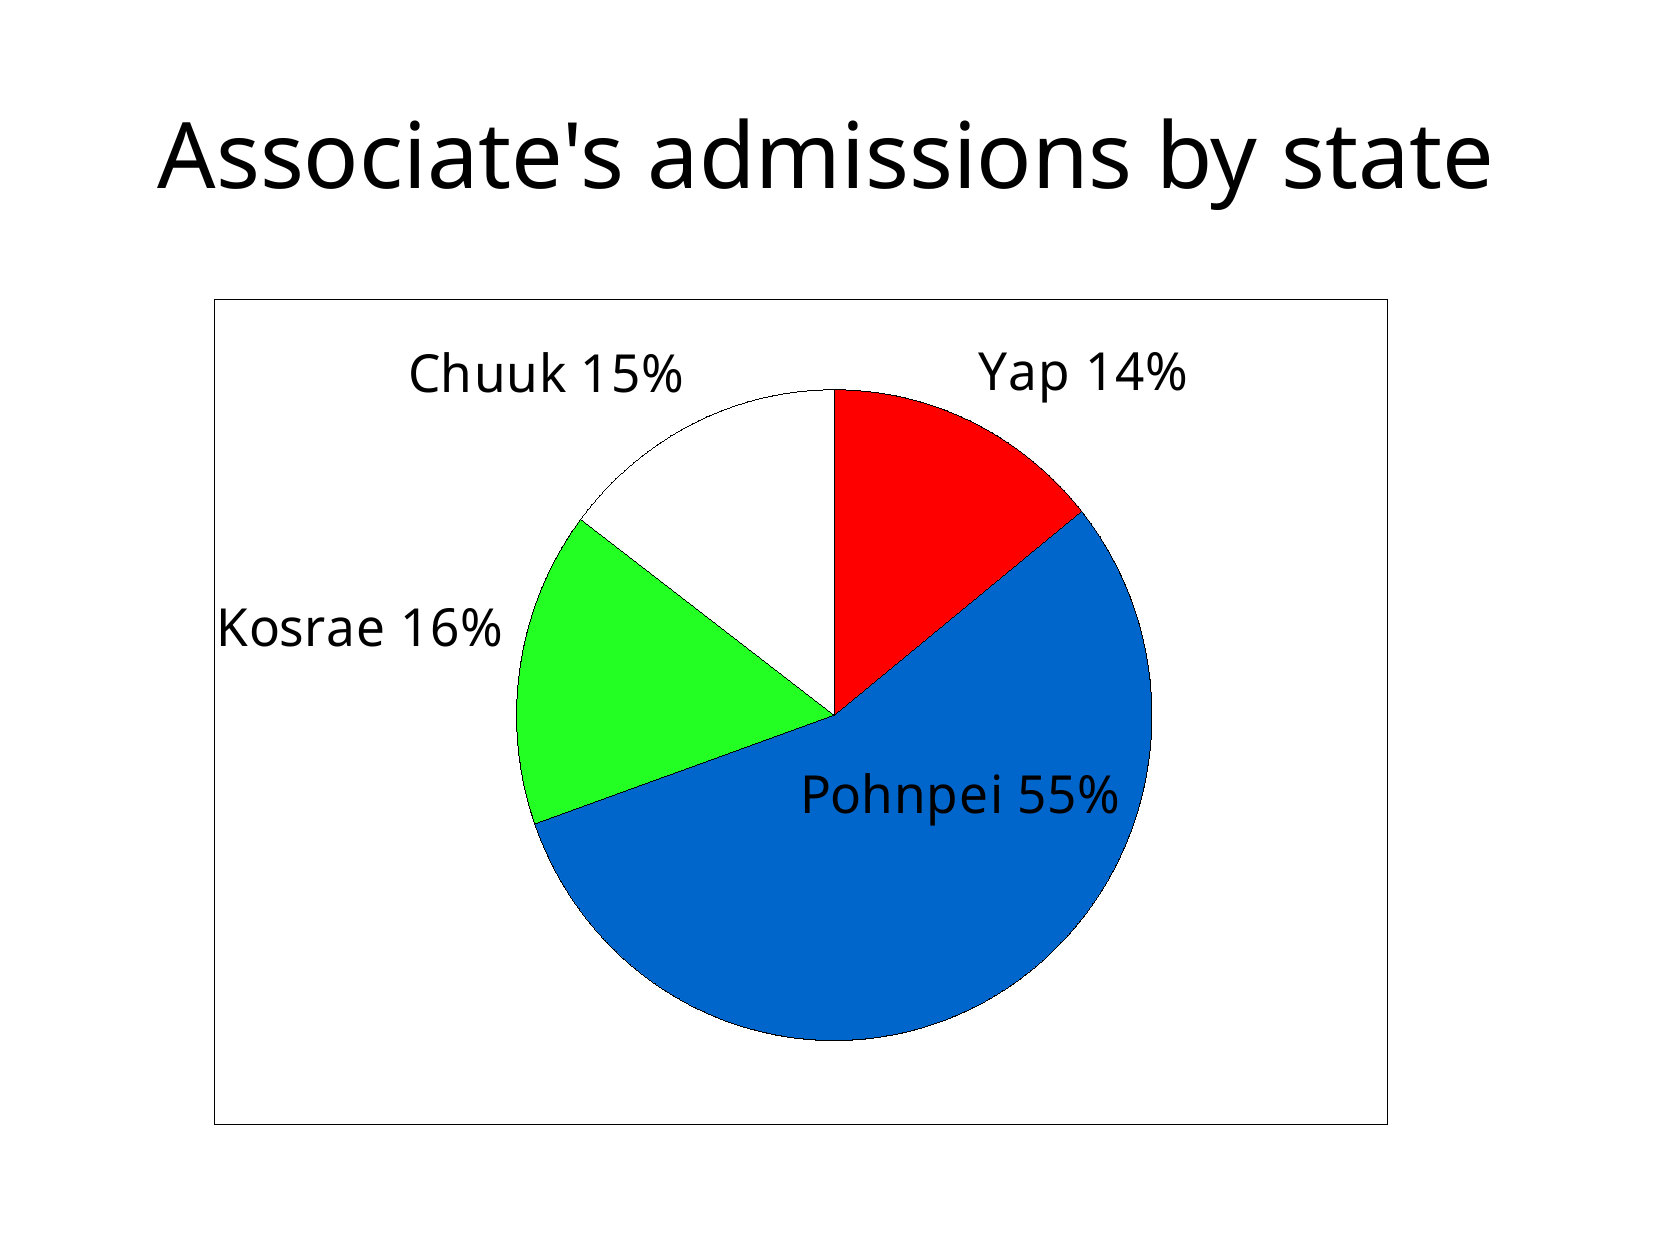

# Associate's admissions by state
### Chart
| Category | Associate |
|---|---|
| Chuuk | 59.0 |
| Kosrae | 63.0 |
| Pohnpei | 222.0 |
| Yap | 57.0 |